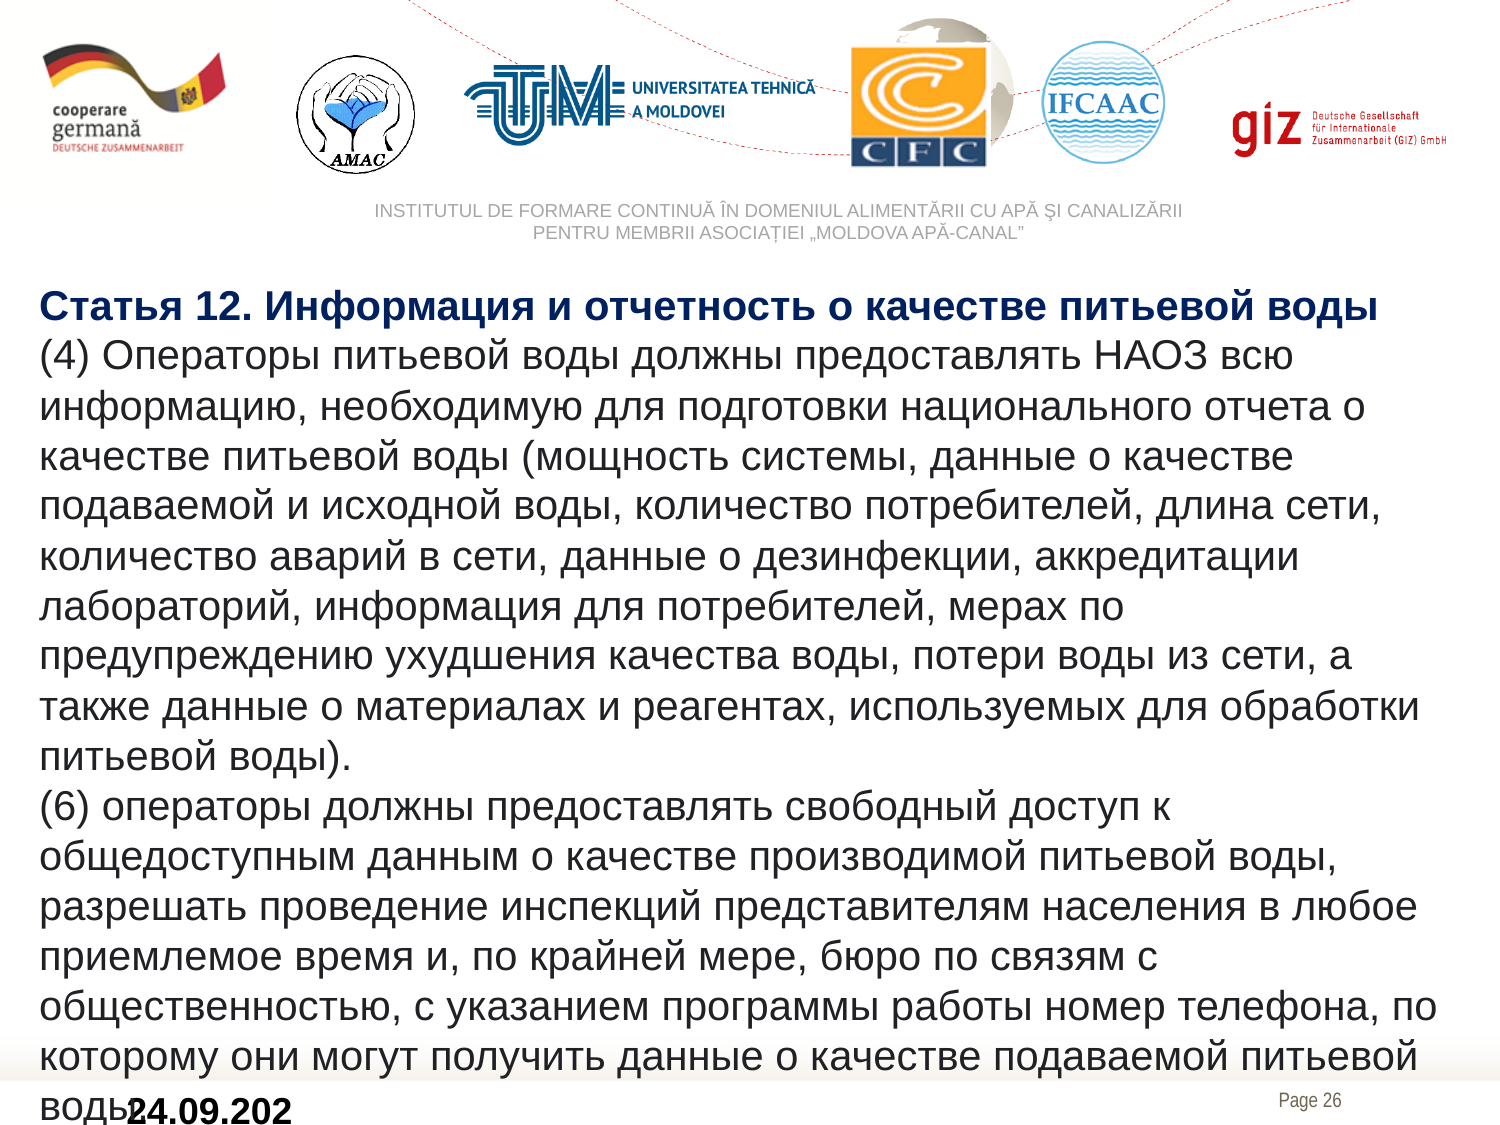

INSTITUTUL DE FORMARE CONTINUĂ ÎN DOMENIUL ALIMENTĂRII CU APĂ ŞI CANALIZĂRII
PENTRU MEMBRII ASOCIAȚIEI „MOLDOVA APĂ-CANAL”
# Статья 12. Информация и отчетность о качестве питьевой воды (4) Операторы питьевой воды должны предоставлять НАОЗ всю информацию, необходимую для подготовки национального отчета о качестве питьевой воды (мощность системы, данные о качестве подаваемой и исходной воды, количество потребителей, длина сети, количество аварий в сети, данные о дезинфекции, аккредитации лабораторий, информация для потребителей, мерах по предупреждению ухудшения качества воды, потери воды из сети, а также данные о материалах и реагентах, используемых для обработки питьевой воды). (6) операторы должны предоставлять свободный доступ к общедоступным данным о качестве производимой питьевой воды, разрешать проведение инспекций представителям населения в любое приемлемое время и, по крайней мере, бюро по связям с общественностью, с указанием программы работы номер телефона, по которому они могут получить данные о качестве подаваемой питьевой воды.